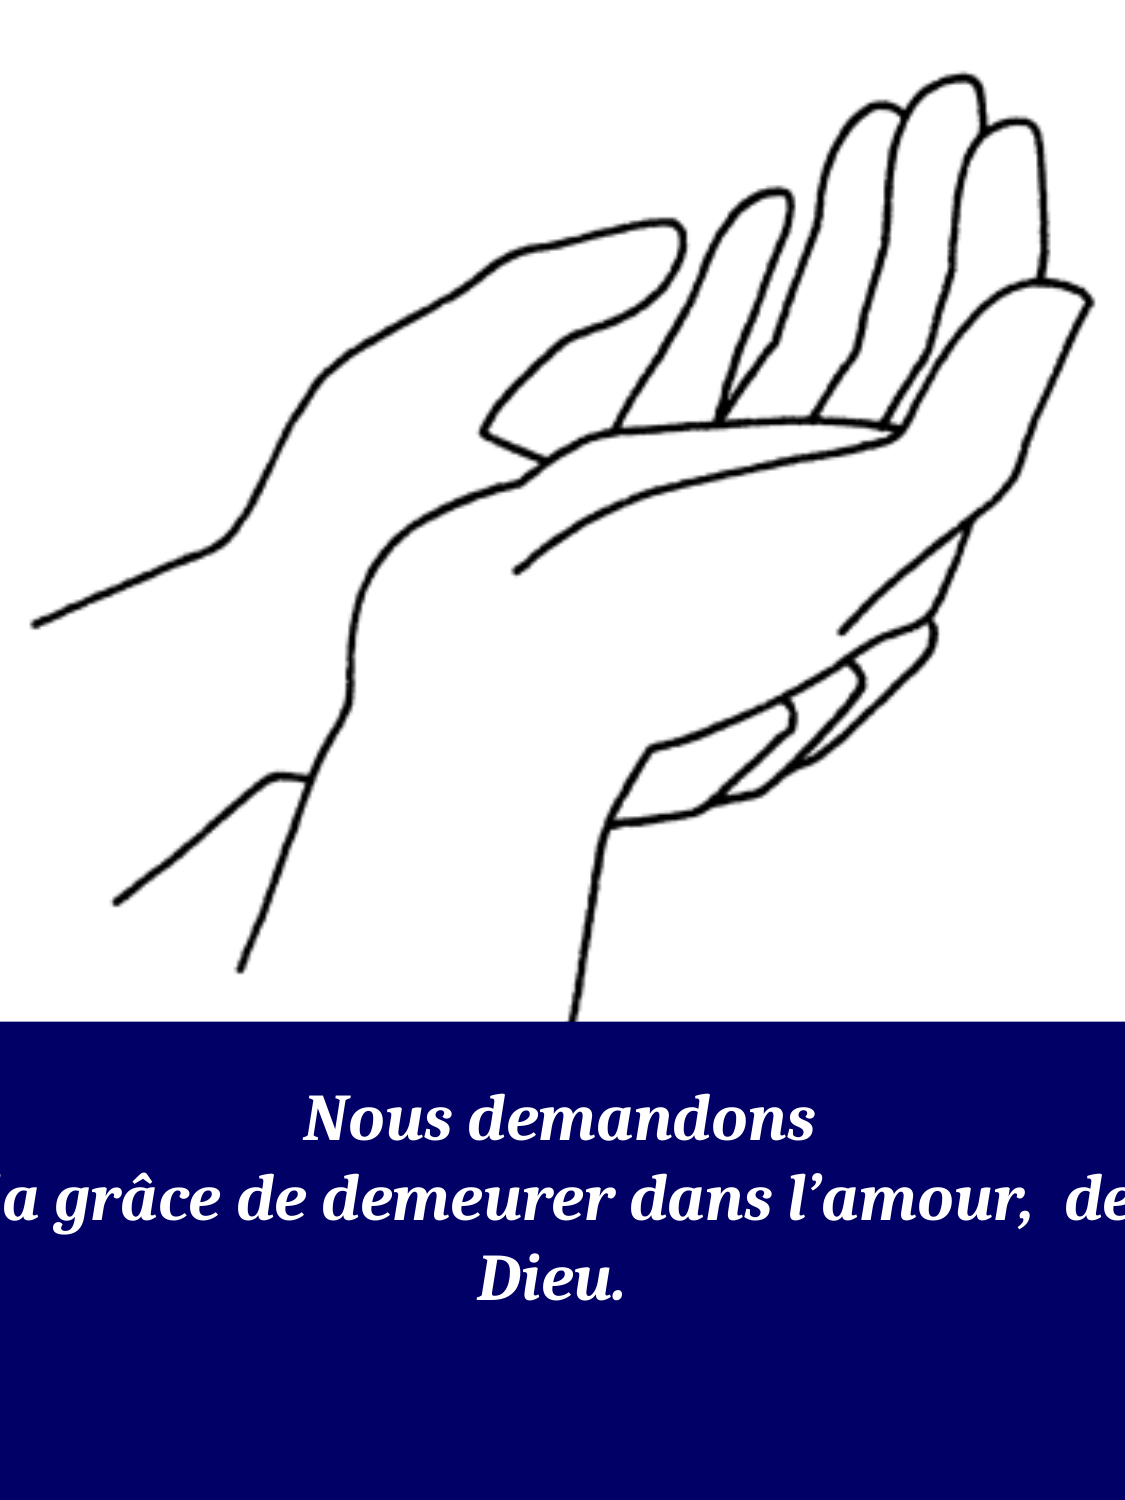

Nous demandons
la grâce de demeurer dans l’amour, de Dieu.